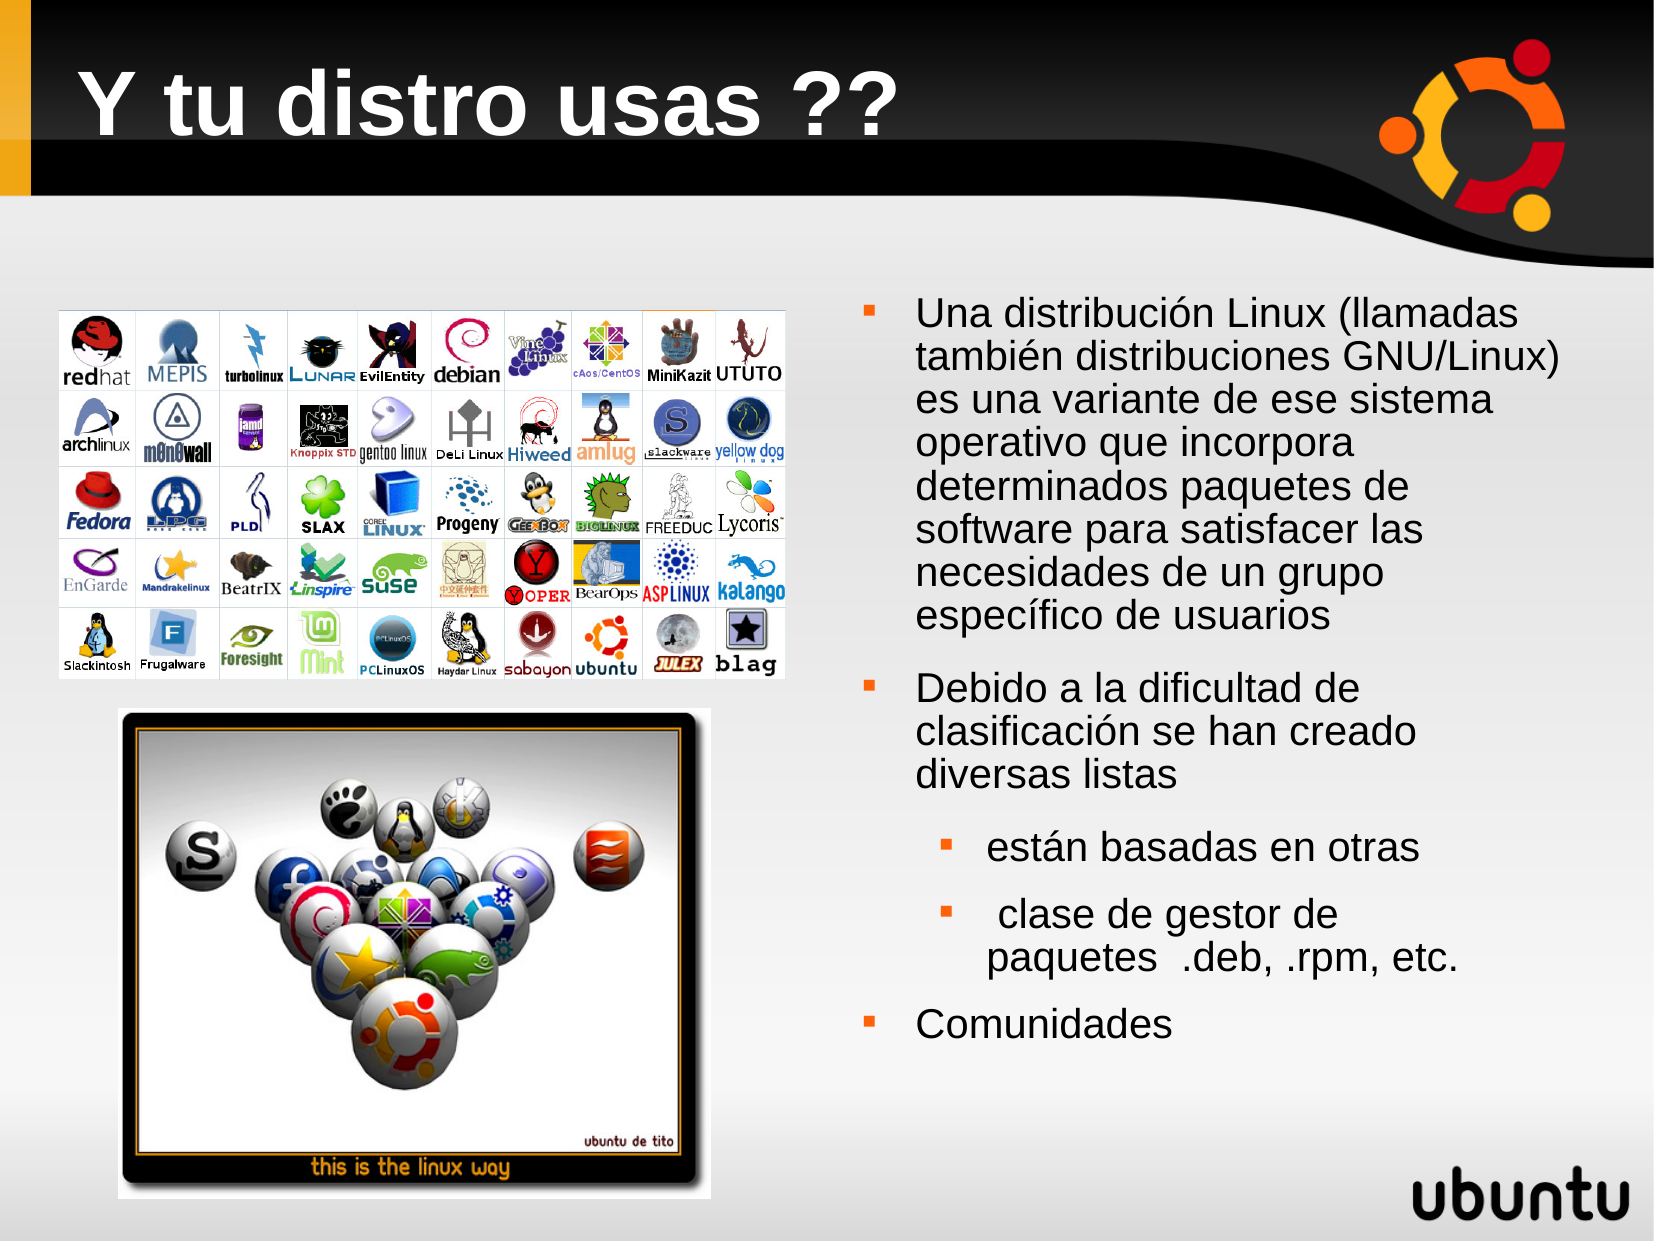

# Y tu distro usas ??
Una distribución Linux (llamadas también distribuciones GNU/Linux) es una variante de ese sistema operativo que incorpora determinados paquetes de software para satisfacer las necesidades de un grupo específico de usuarios
Debido a la dificultad de clasificación se han creado diversas listas
están basadas en otras
 clase de gestor de paquetes .deb, .rpm, etc.
Comunidades